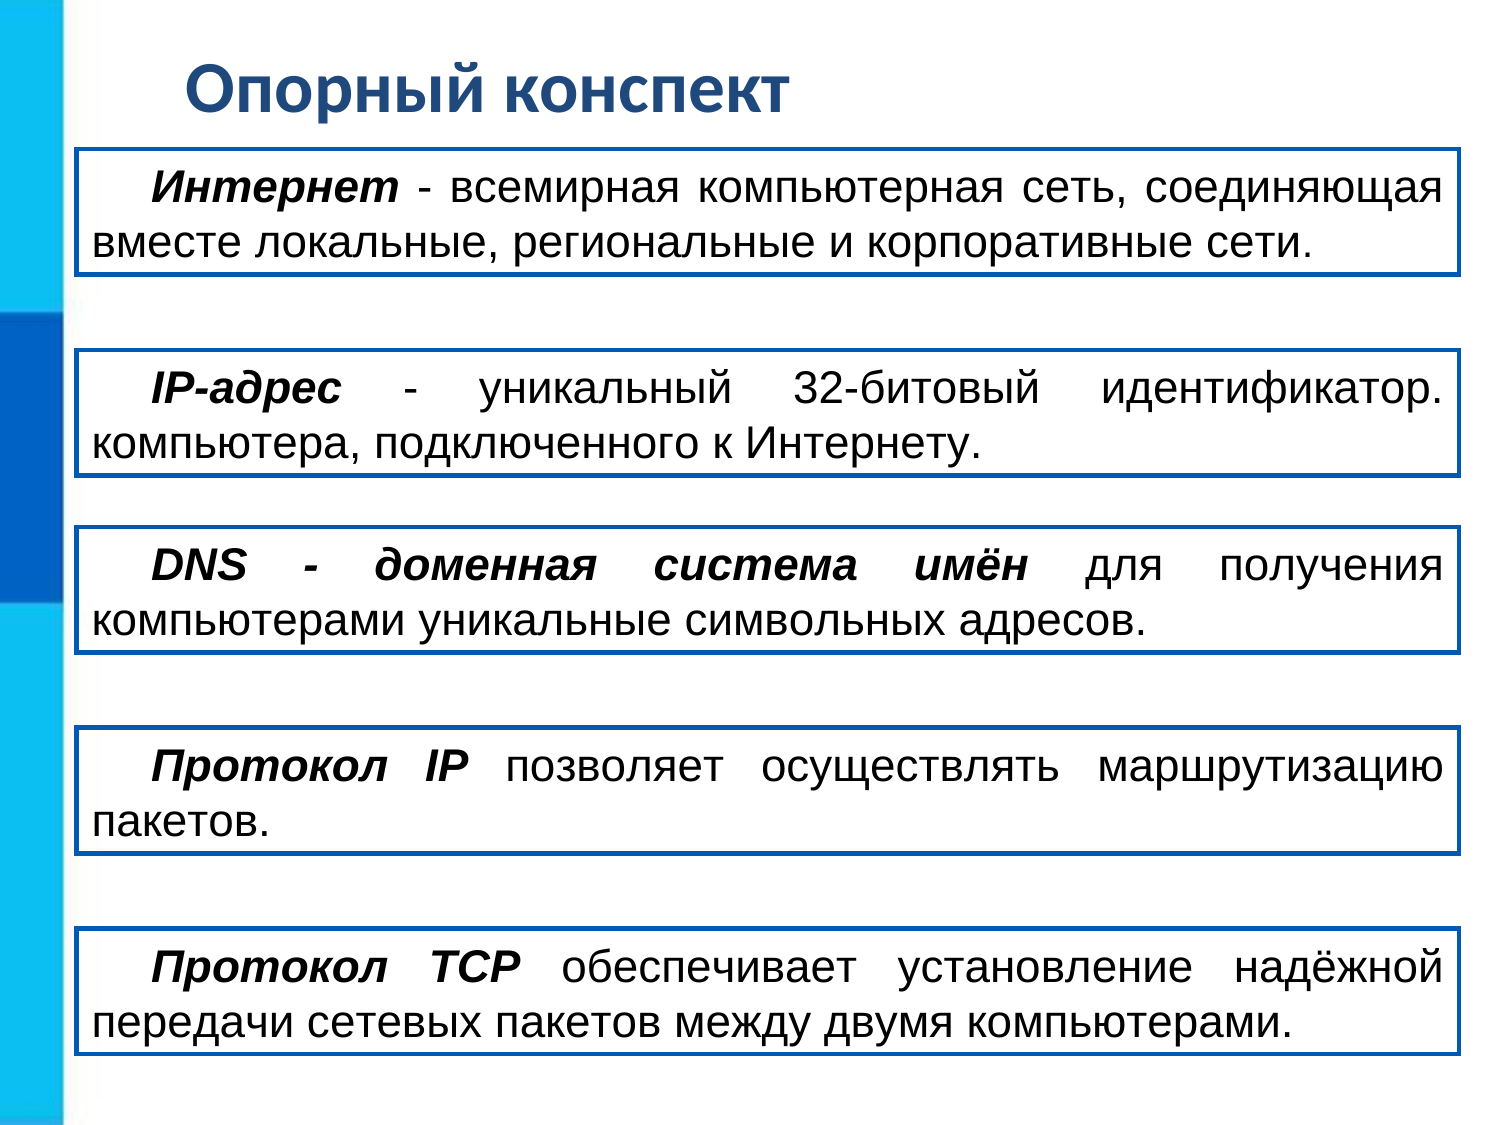

Опорный конспект
Интернет - всемирная компьютерная сеть, соединяющая вместе локальные, региональные и корпоративные сети.
IP-адрес - уникальный 32-битовый идентификатор. компьютера, подключенного к Интернету.
DNS - доменная система имён для получения компьютерами уникальные символьных адресов.
Протокол IP позволяет осуществлять маршрутизацию пакетов.
Протокол TCP обеспечивает установление надёжной передачи сетевых пакетов между двумя компьютерами.